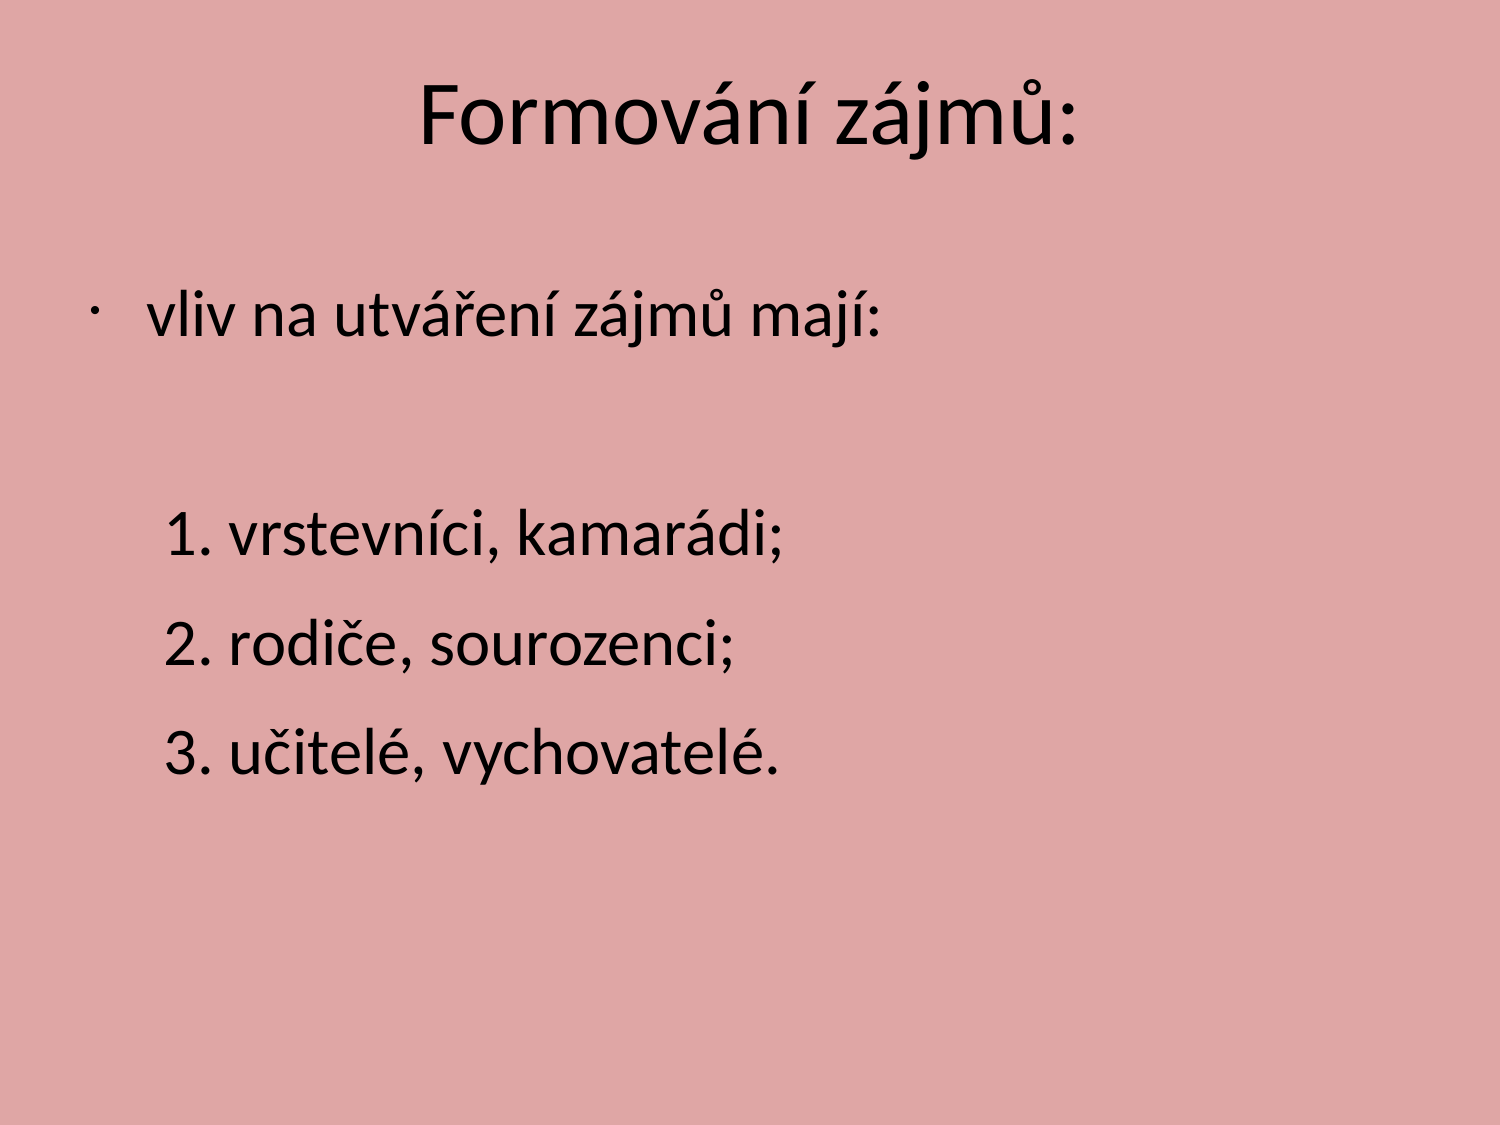

# Formování zájmů:
vliv na utváření zájmů mají:
	1. vrstevníci, kamarádi;
	2. rodiče, sourozenci;
	3. učitelé, vychovatelé.